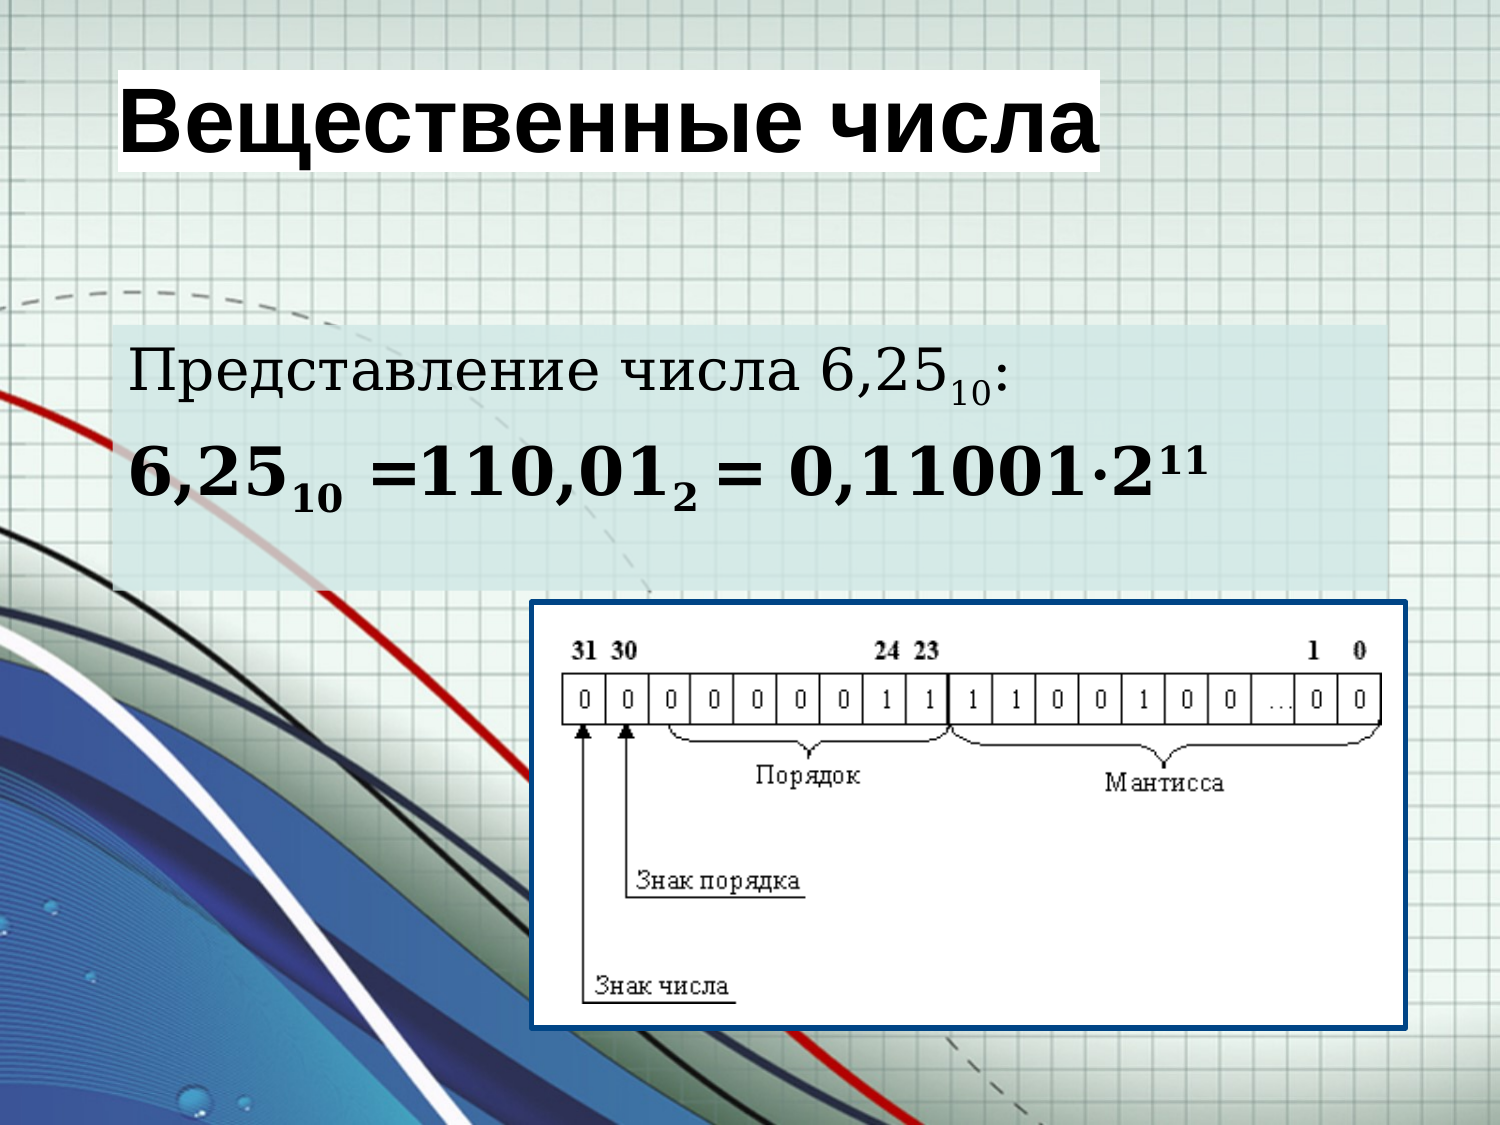

# Вещественные числа
Представление числа 6,2510:
6,2510 =
110,012 =
0,11001·211